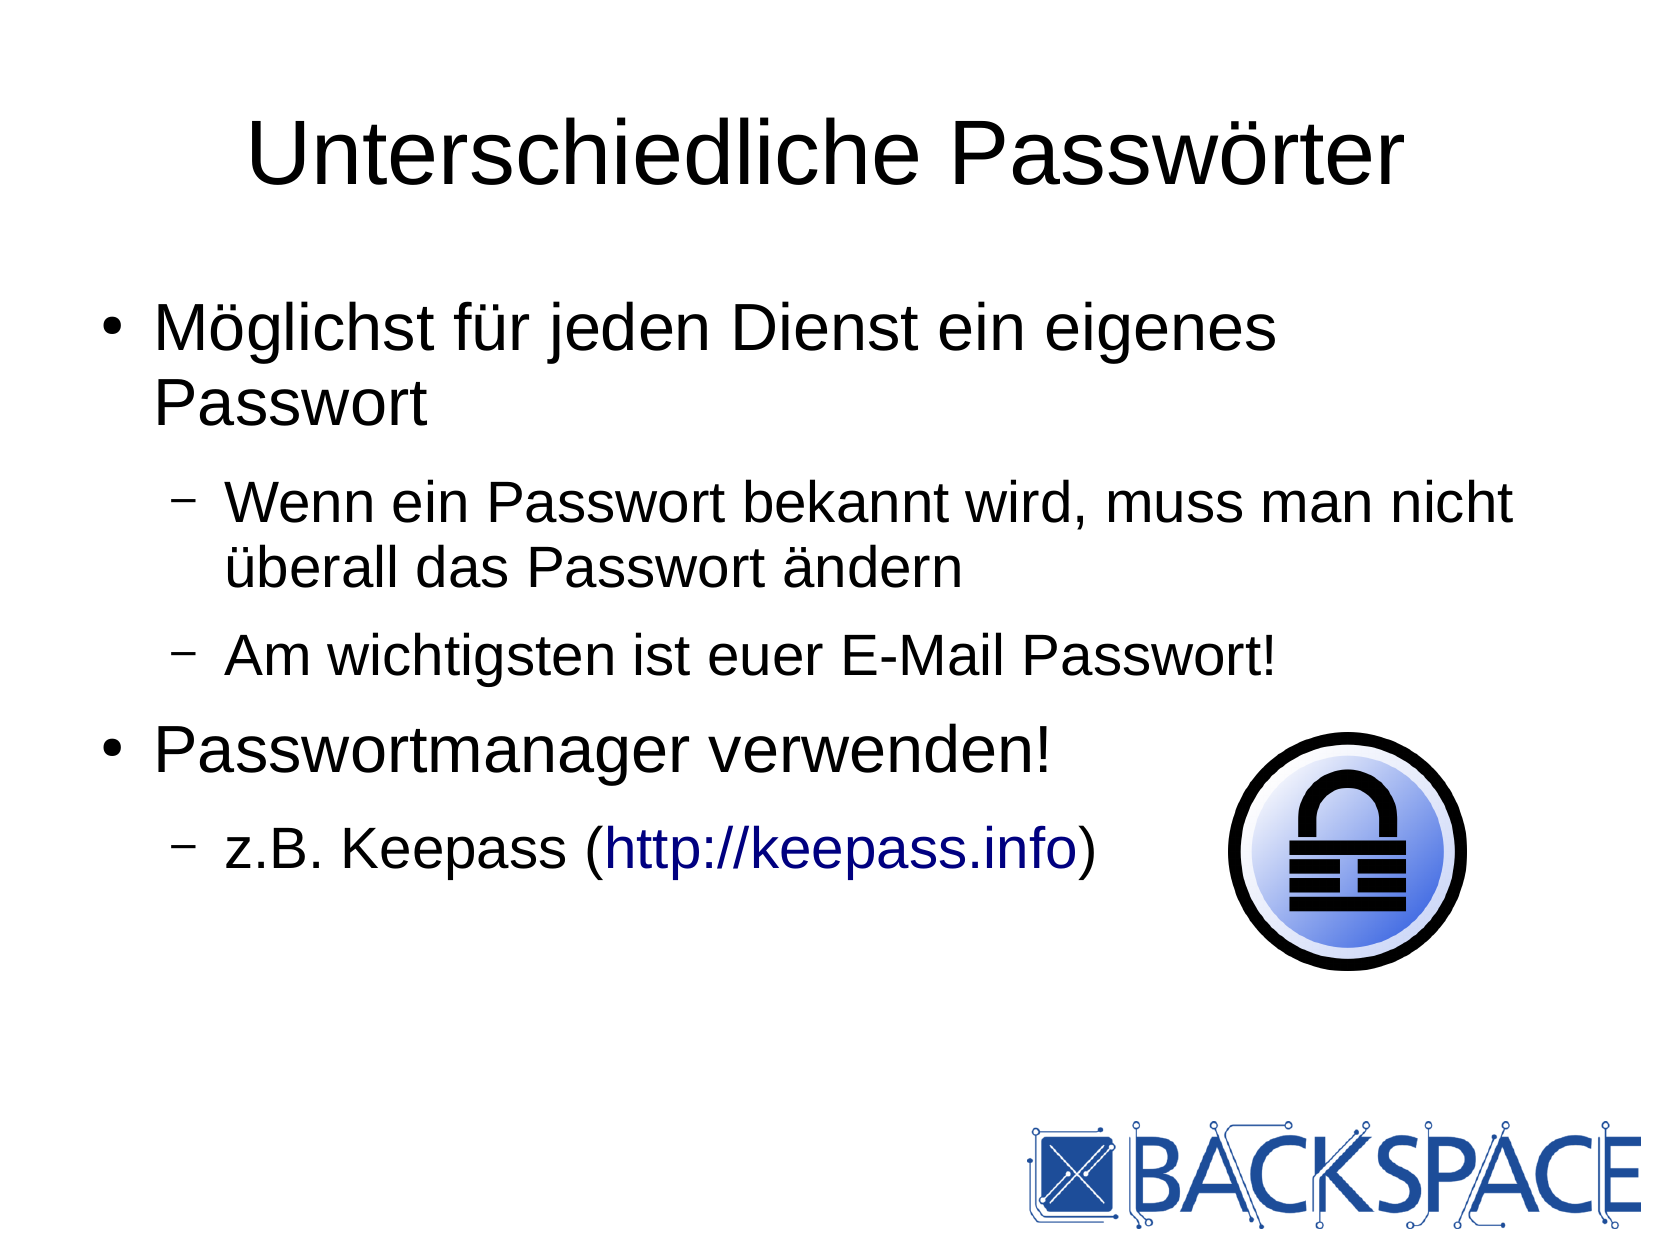

# Unterschiedliche Passwörter
Möglichst für jeden Dienst ein eigenes Passwort
Wenn ein Passwort bekannt wird, muss man nicht überall das Passwort ändern
Am wichtigsten ist euer E-Mail Passwort!
Passwortmanager verwenden!
z.B. Keepass (http://keepass.info)